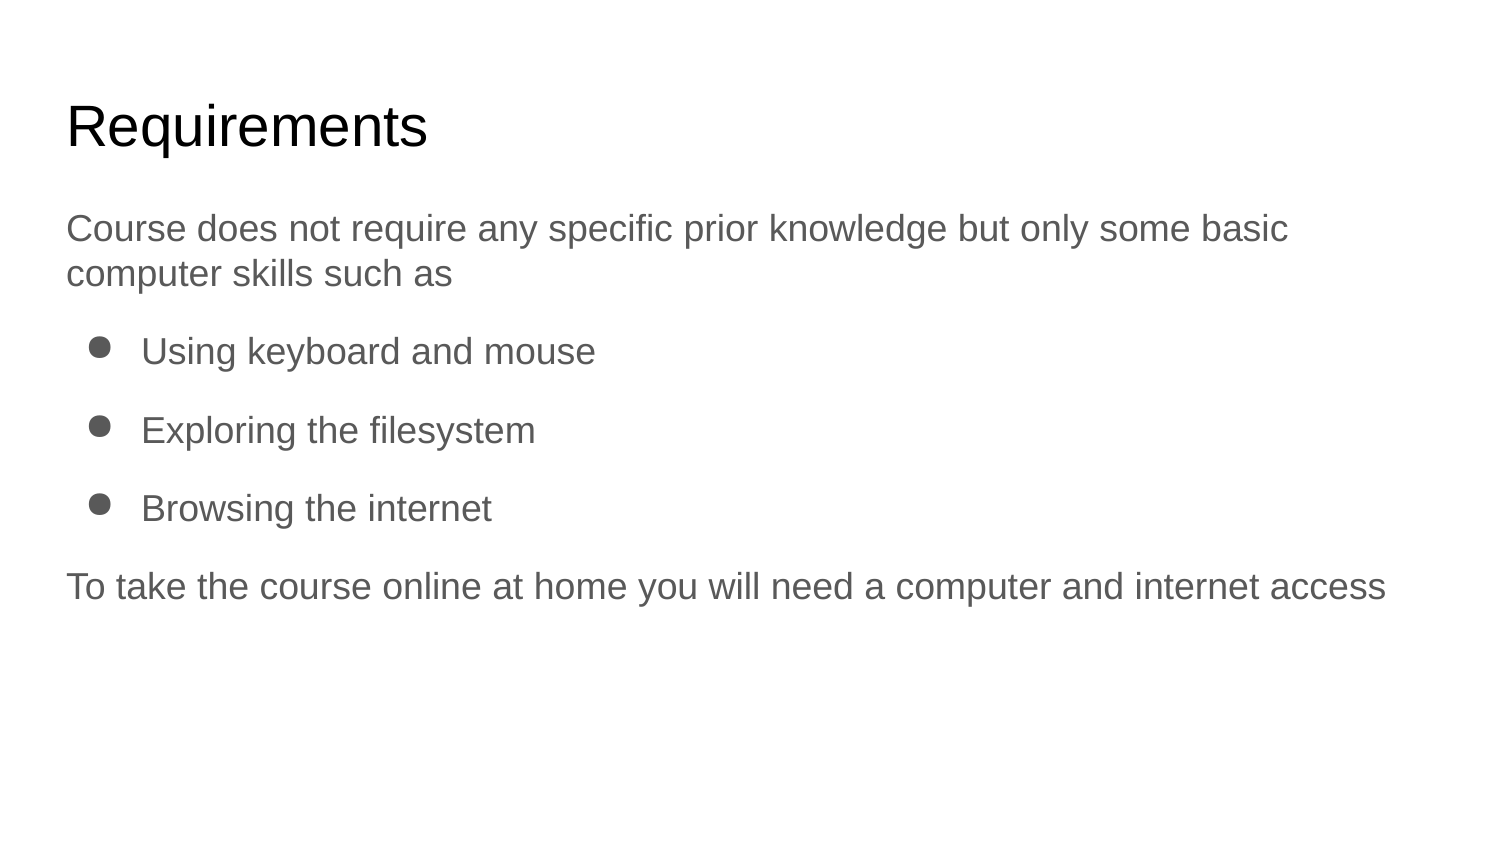

# Requirements
Course does not require any specific prior knowledge but only some basic computer skills such as
Using keyboard and mouse
Exploring the filesystem
Browsing the internet
To take the course online at home you will need a computer and internet access